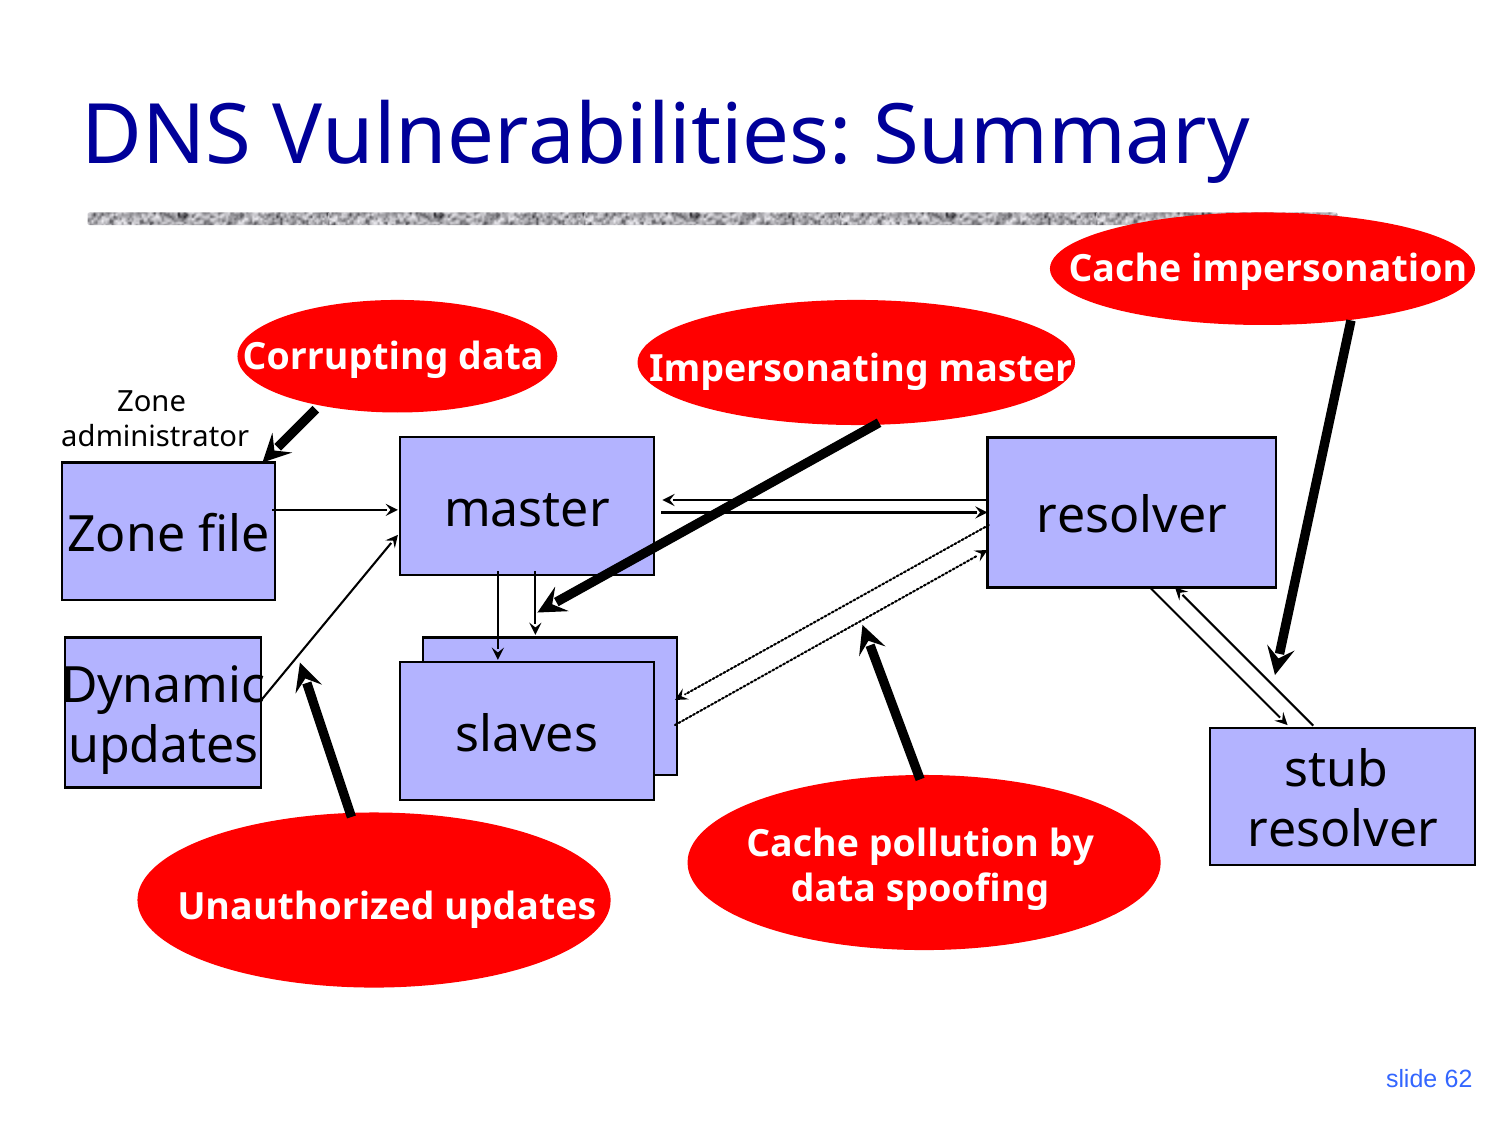

# DNS Vulnerabilities: Summary
Cache impersonation
Corrupting data
Impersonating master
Cache pollution by
data spoofing
Unauthorized updates
Zone
administrator
master
resolver
Zone file
Dynamic
updates
slaves
stub
resolver
slide